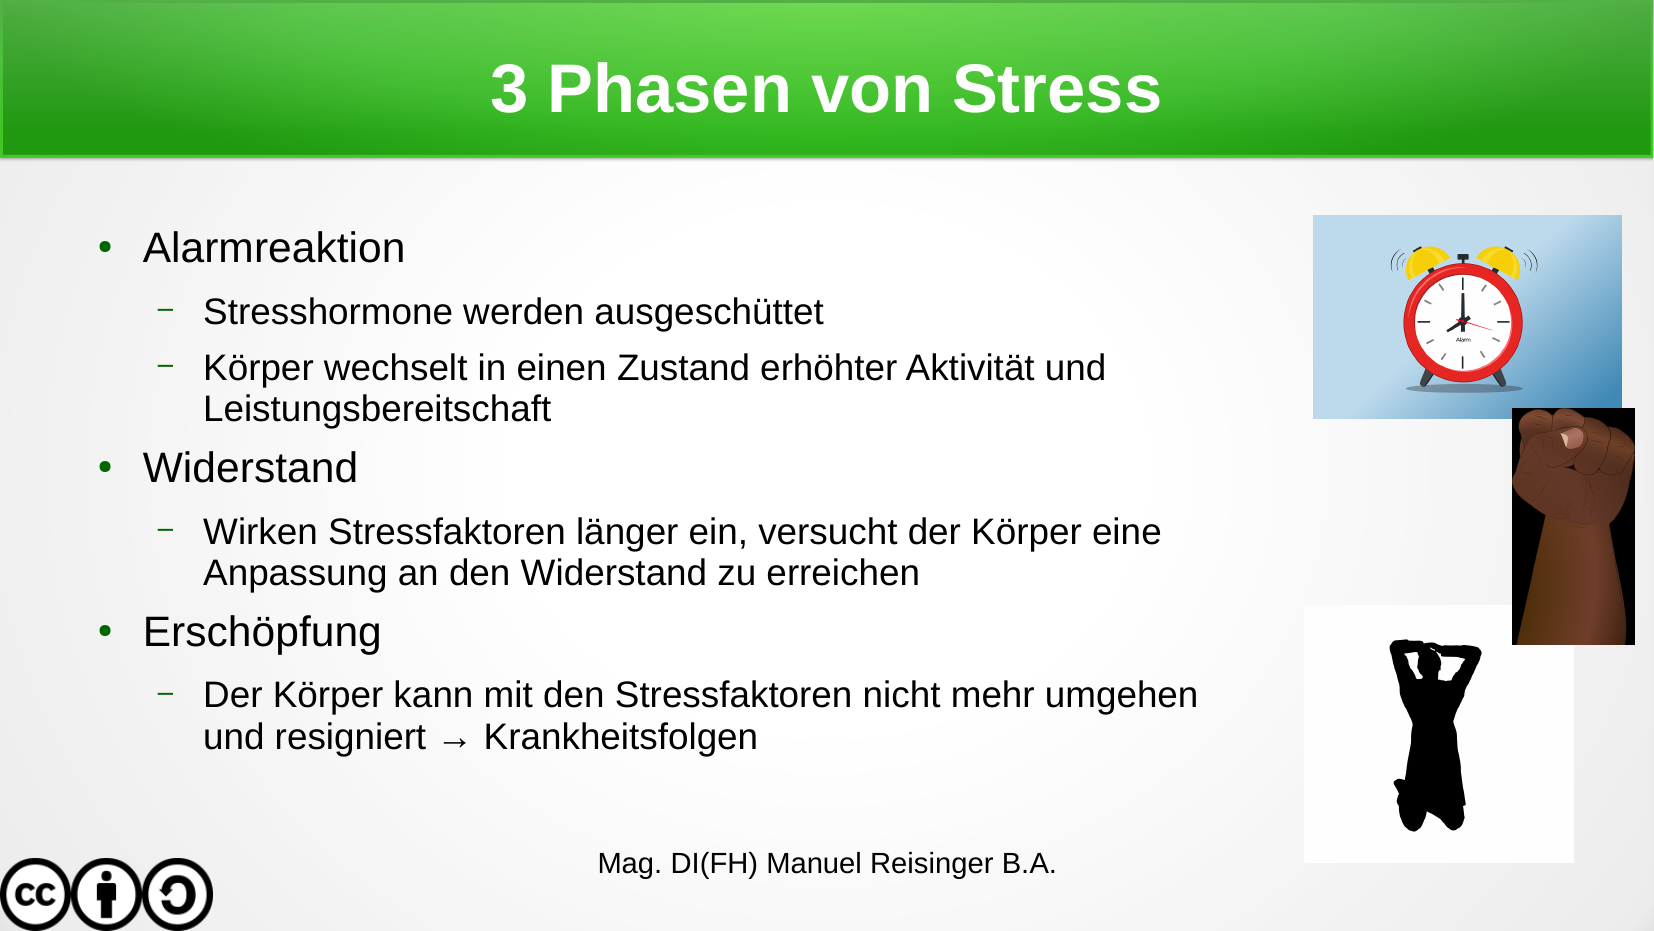

# 3 Phasen von Stress
Alarmreaktion
Stresshormone werden ausgeschüttet
Körper wechselt in einen Zustand erhöhter Aktivität und Leistungsbereitschaft
Widerstand
Wirken Stressfaktoren länger ein, versucht der Körper eine Anpassung an den Widerstand zu erreichen
Erschöpfung
Der Körper kann mit den Stressfaktoren nicht mehr umgehen und resigniert → Krankheitsfolgen